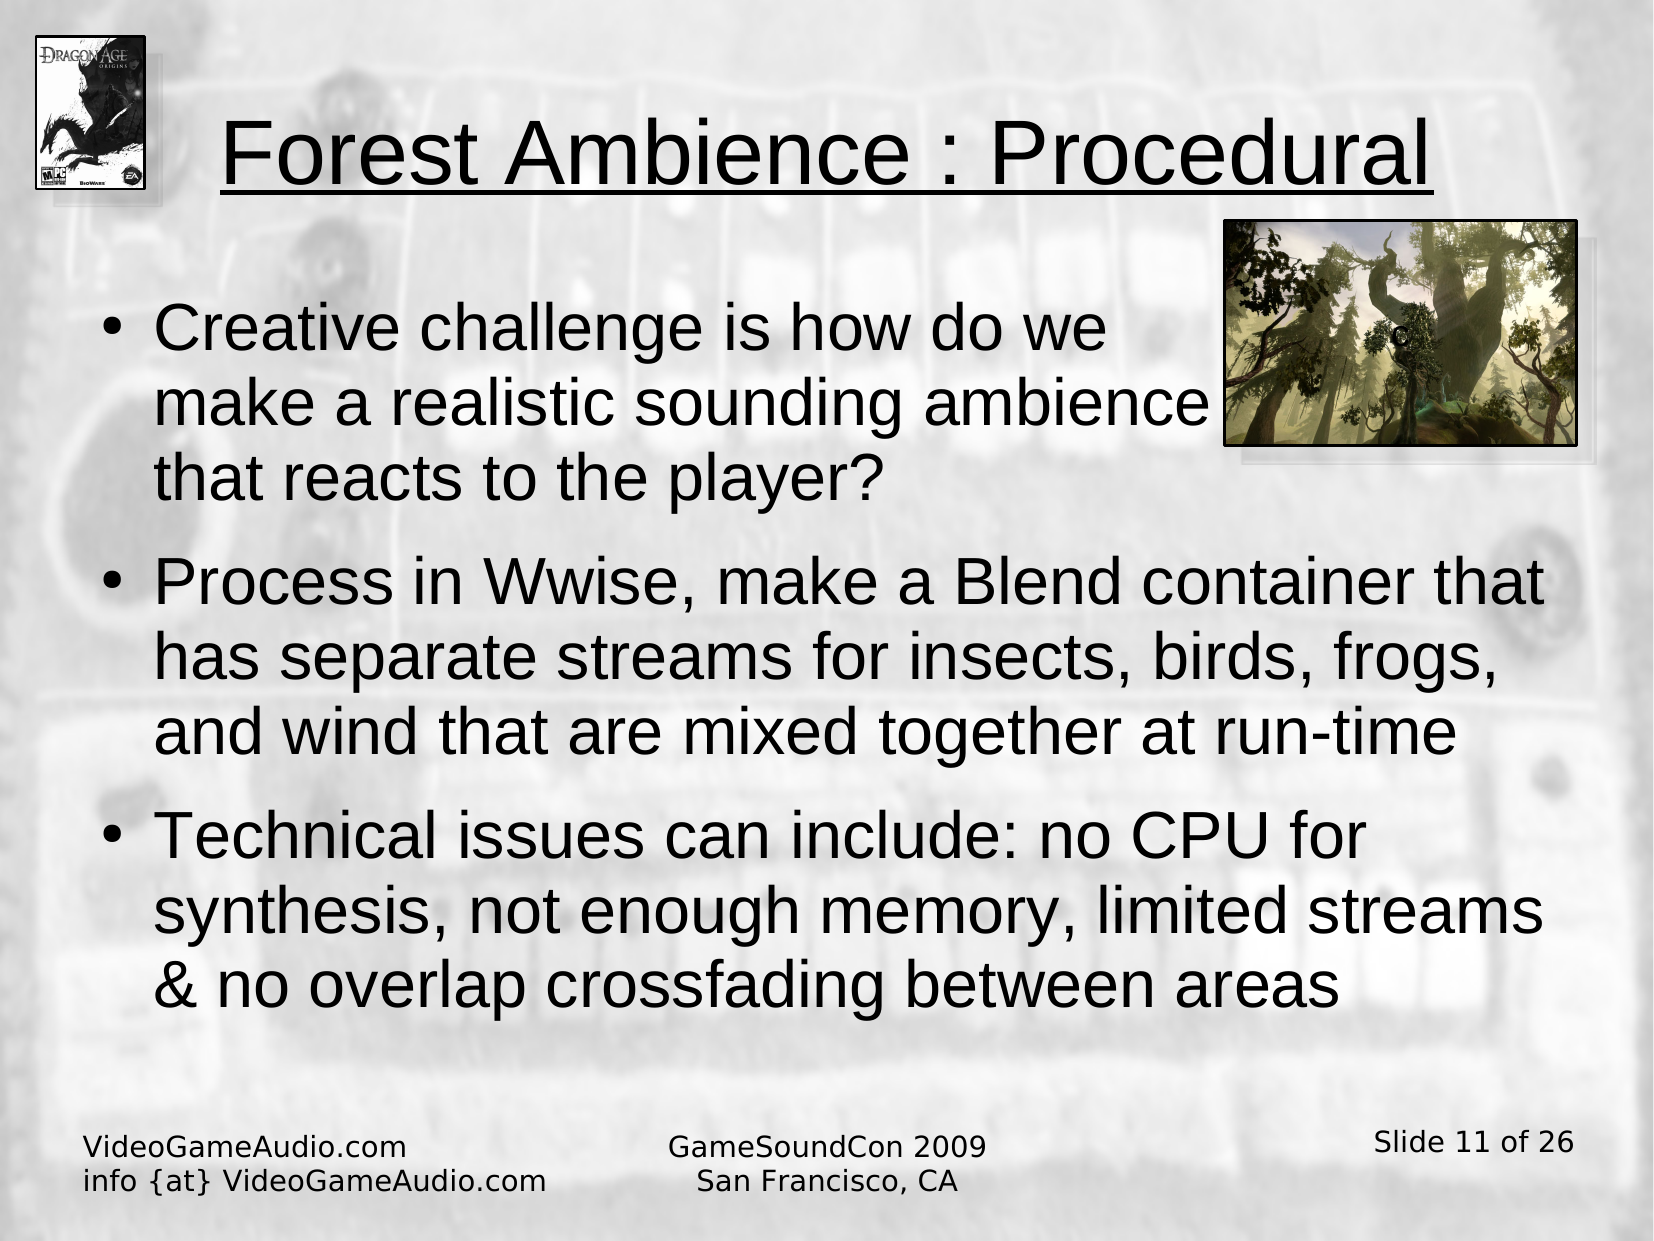

# Forest Ambience : Procedural
c
Creative challenge is how do we 					make a realistic sounding ambience 				that reacts to the player?
Process in Wwise, make a Blend container that has separate streams for insects, birds, frogs, and wind that are mixed together at run-time
Technical issues can include: no CPU for synthesis, not enough memory, limited streams & no overlap crossfading between areas
11